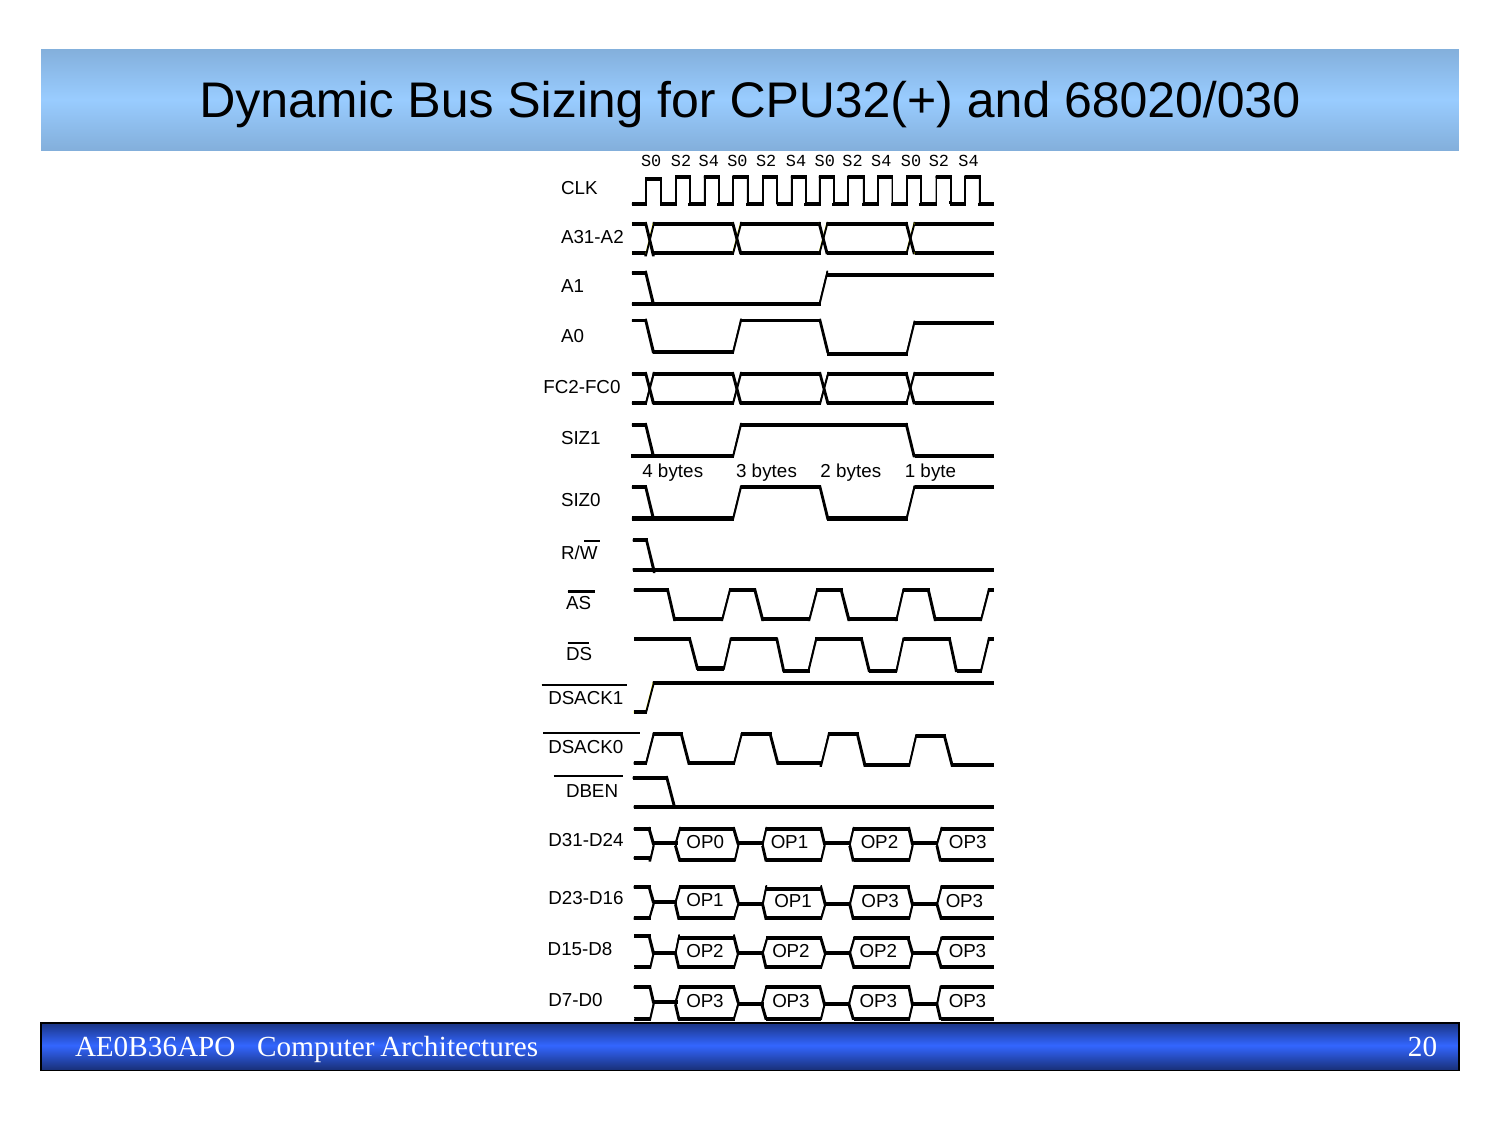

# Dynamic Bus Sizing for CPU32(+) and 68020/030
S0
S2
S4
S0
S2
S4
S0
S2
S4
S0
S2
S4
CLK
A31-A2
A1
A0
FC2-FC0
SIZ1
4 bytes
3 bytes
2 bytes
1 byte
SIZ0
R/W
AS
DS
DSACK1
DSACK0
DBEN
D31-D24
OP2
OP0
OP1
OP3
D23-D16
OP1
OP1
OP3
OP3
 D15-D8
OP2
OP2
OP2
OP3
D7-D0
OP3
OP3
OP3
OP3
AE0B36APO Computer Architectures
20